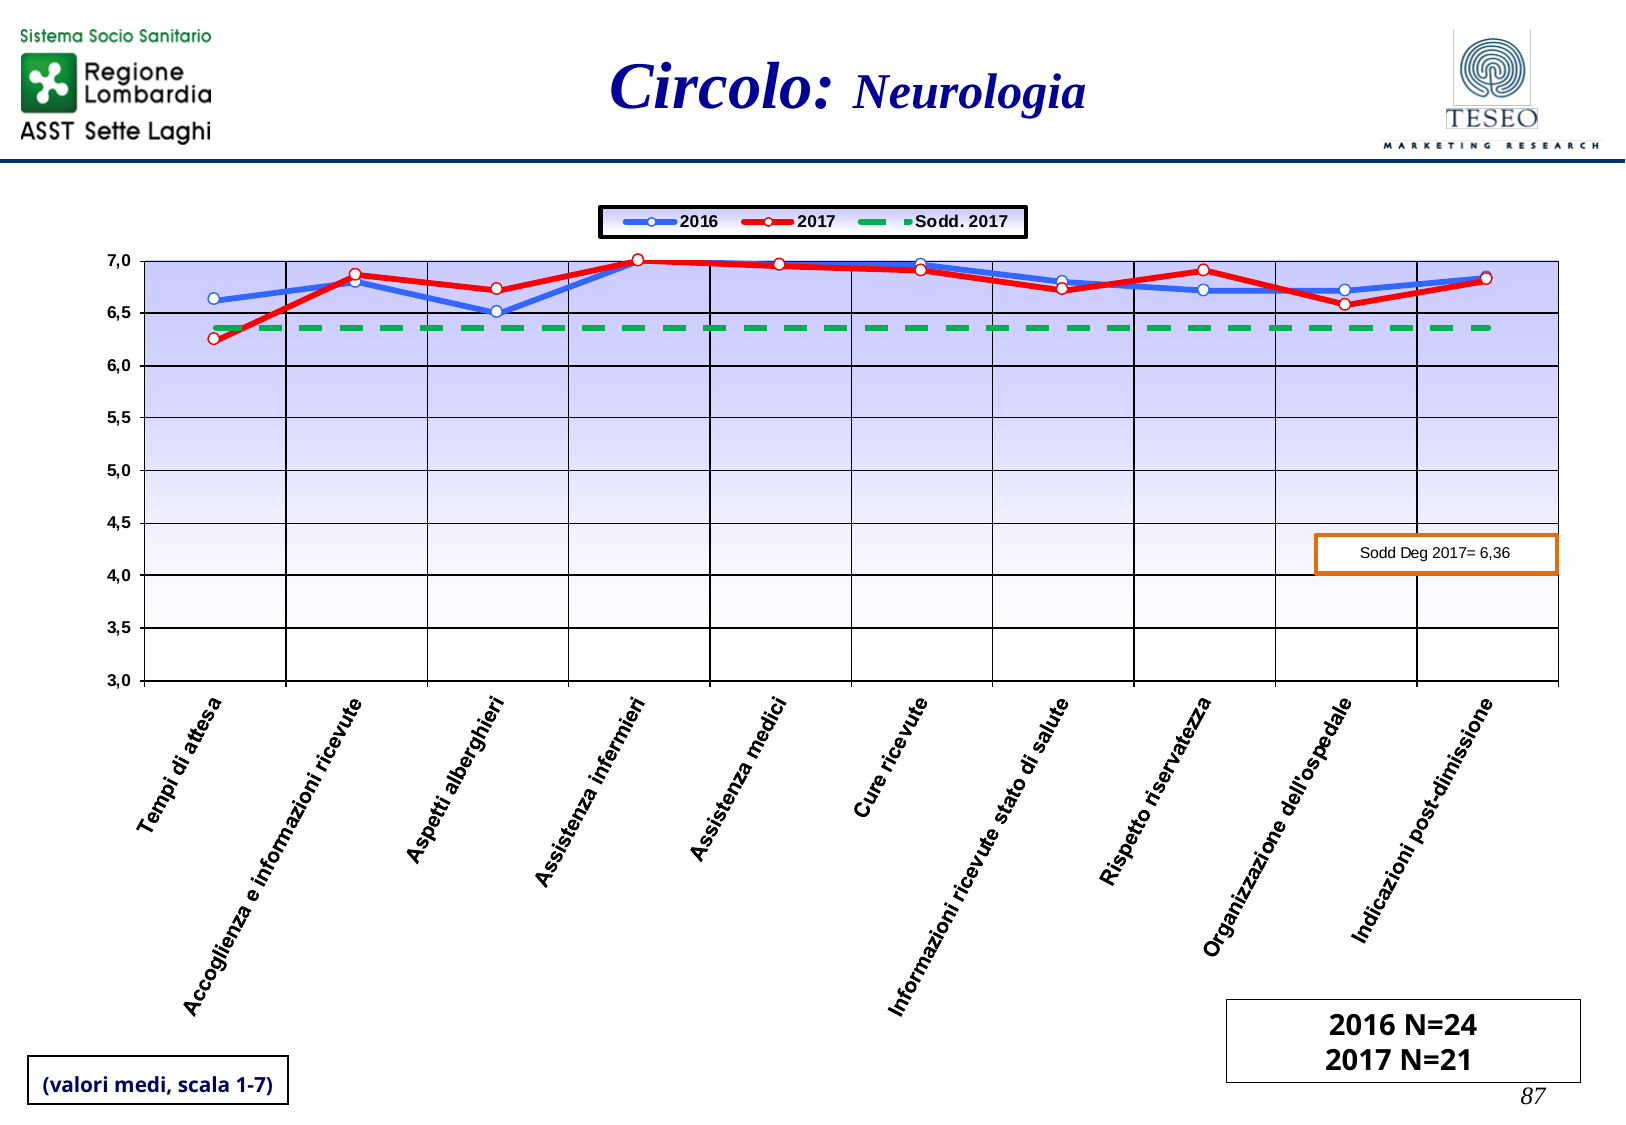

Circolo: Neurologia
2016 N=24
2017 N=21
(valori medi, scala 1-7)